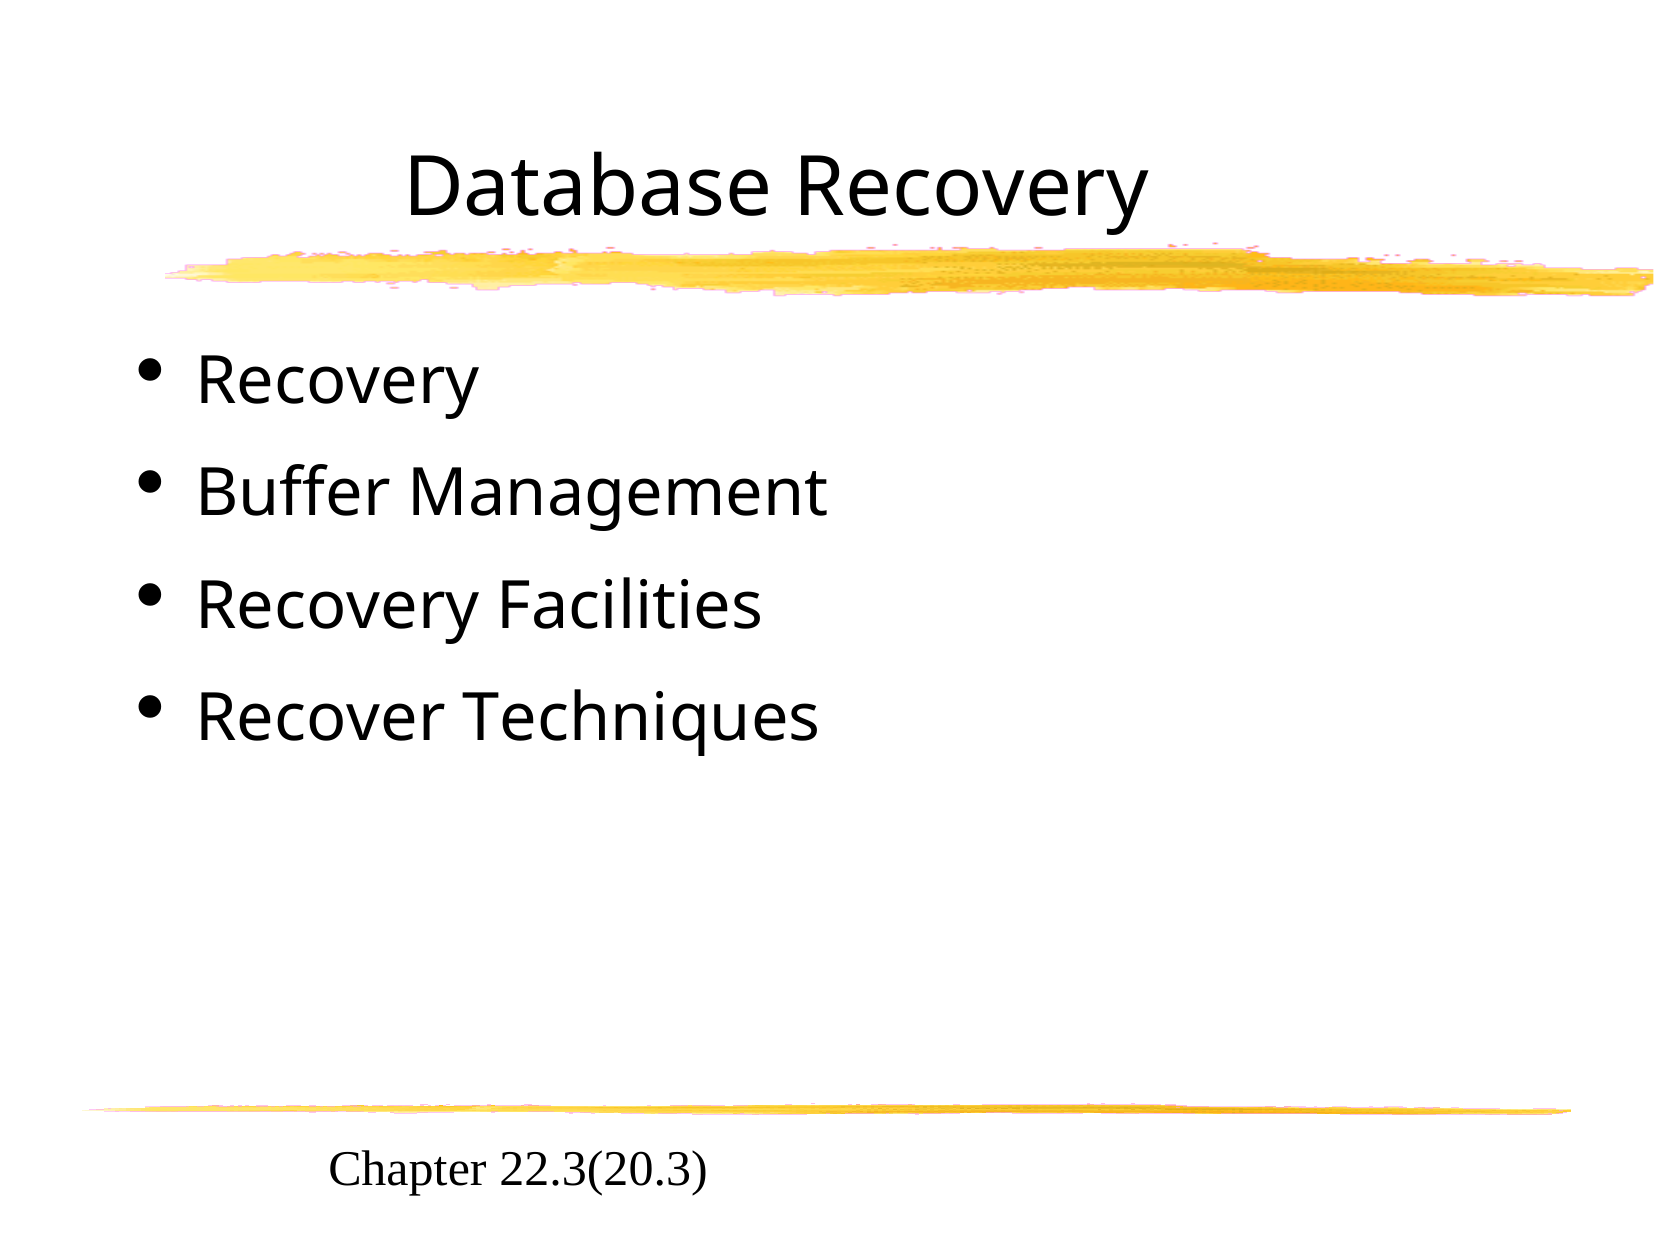

# Database Recovery
Recovery
Buffer Management
Recovery Facilities
Recover Techniques
Chapter 22.3(20.3)